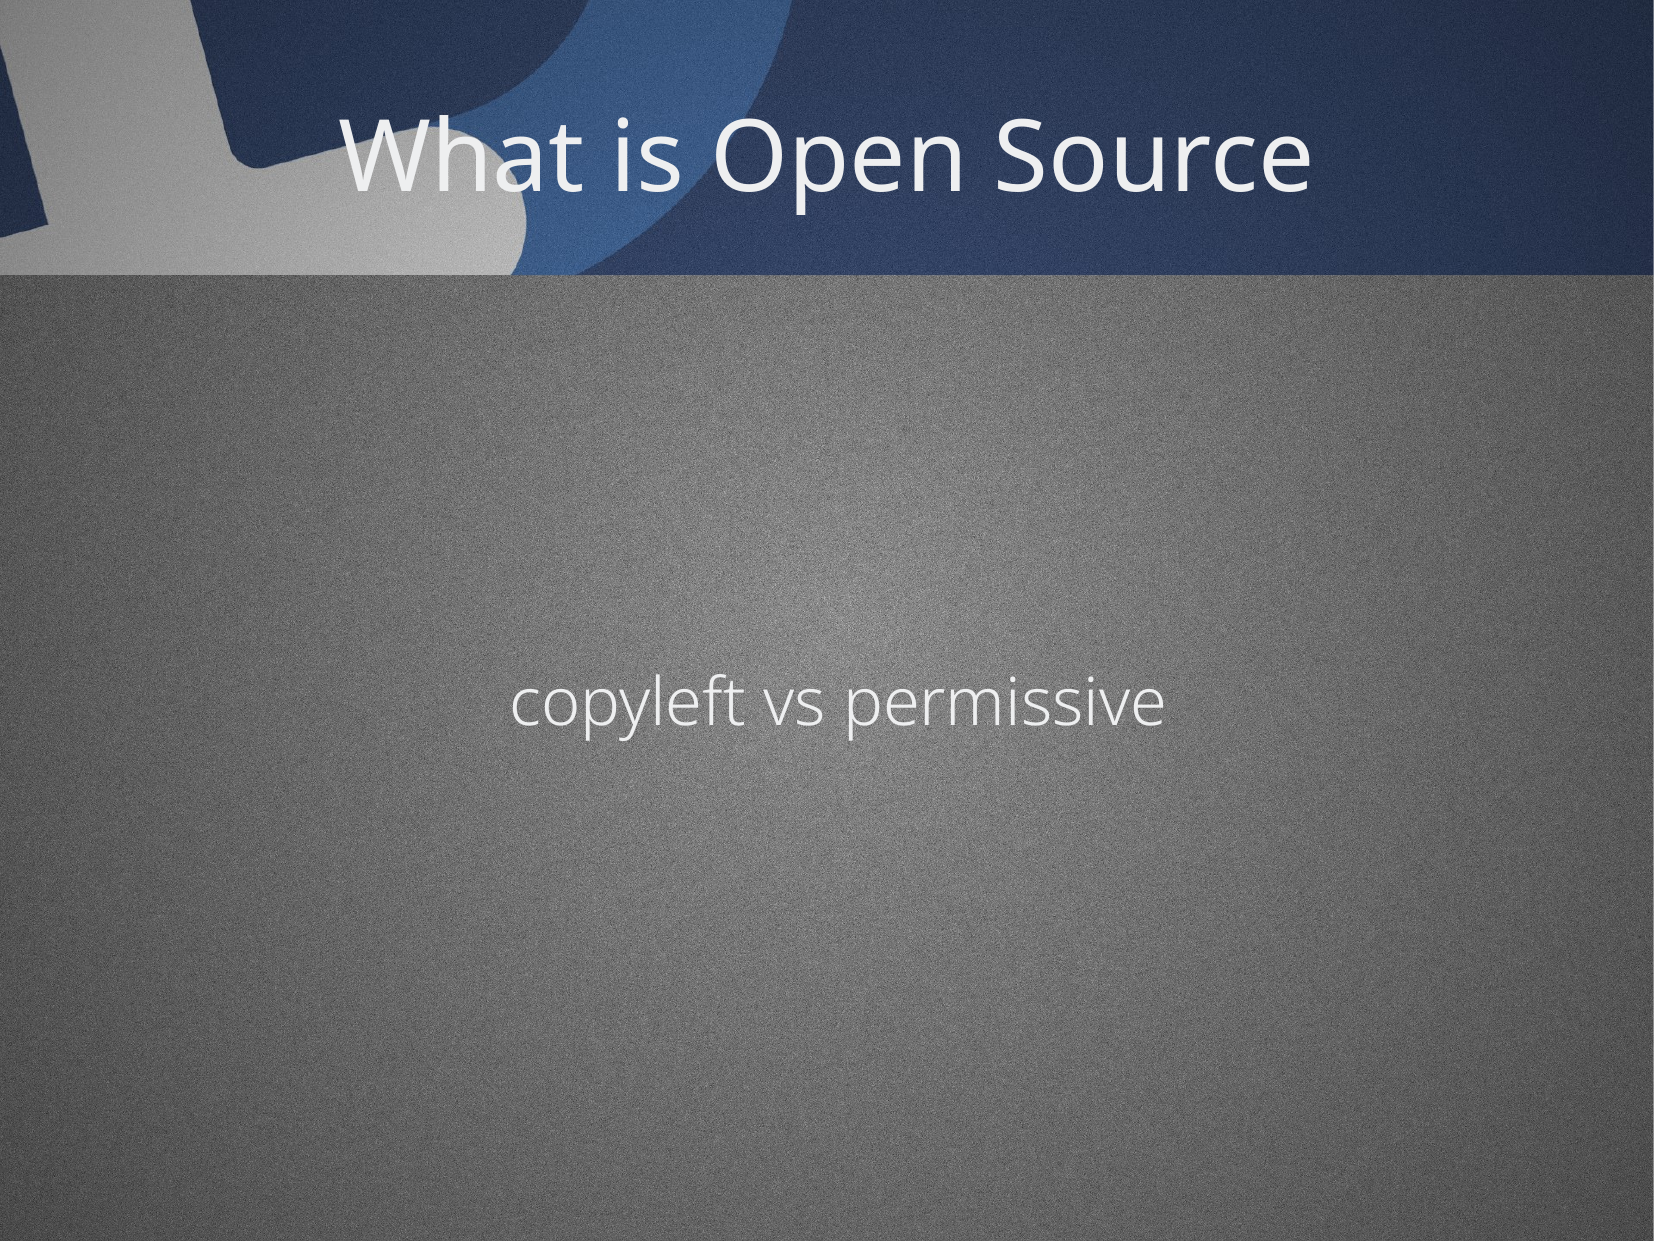

# What is Open Source
copyleft vs permissive